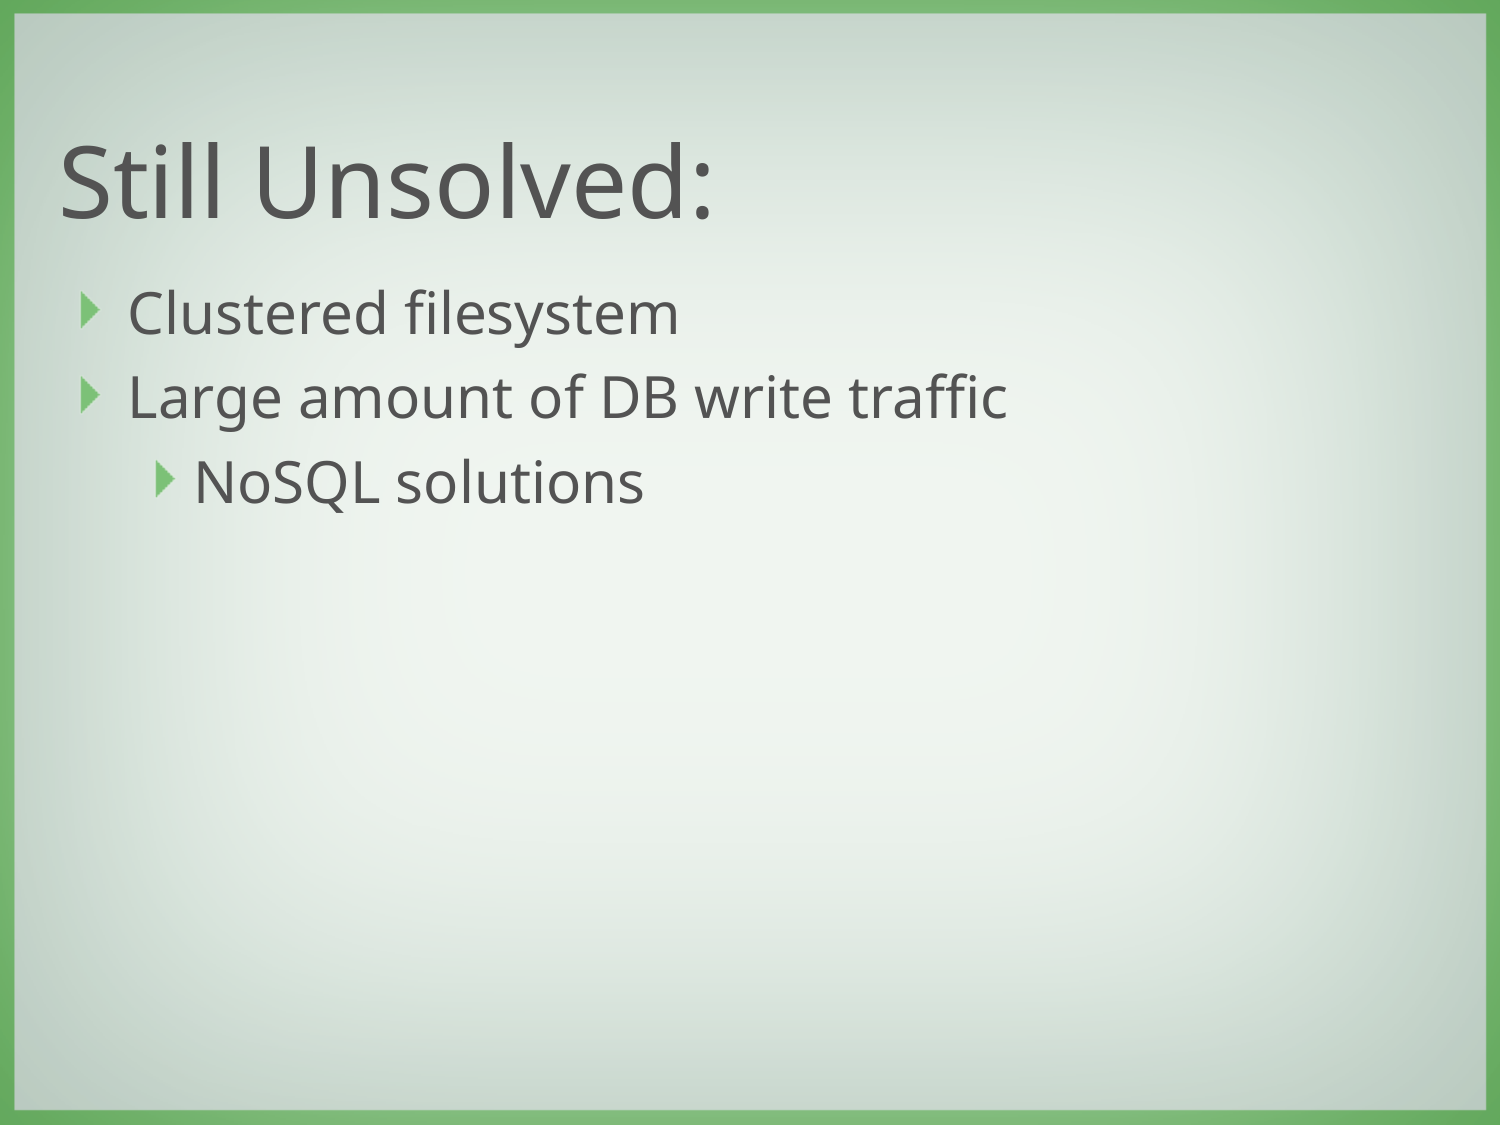

# Still Unsolved:
Clustered filesystem
Large amount of DB write traffic
NoSQL solutions